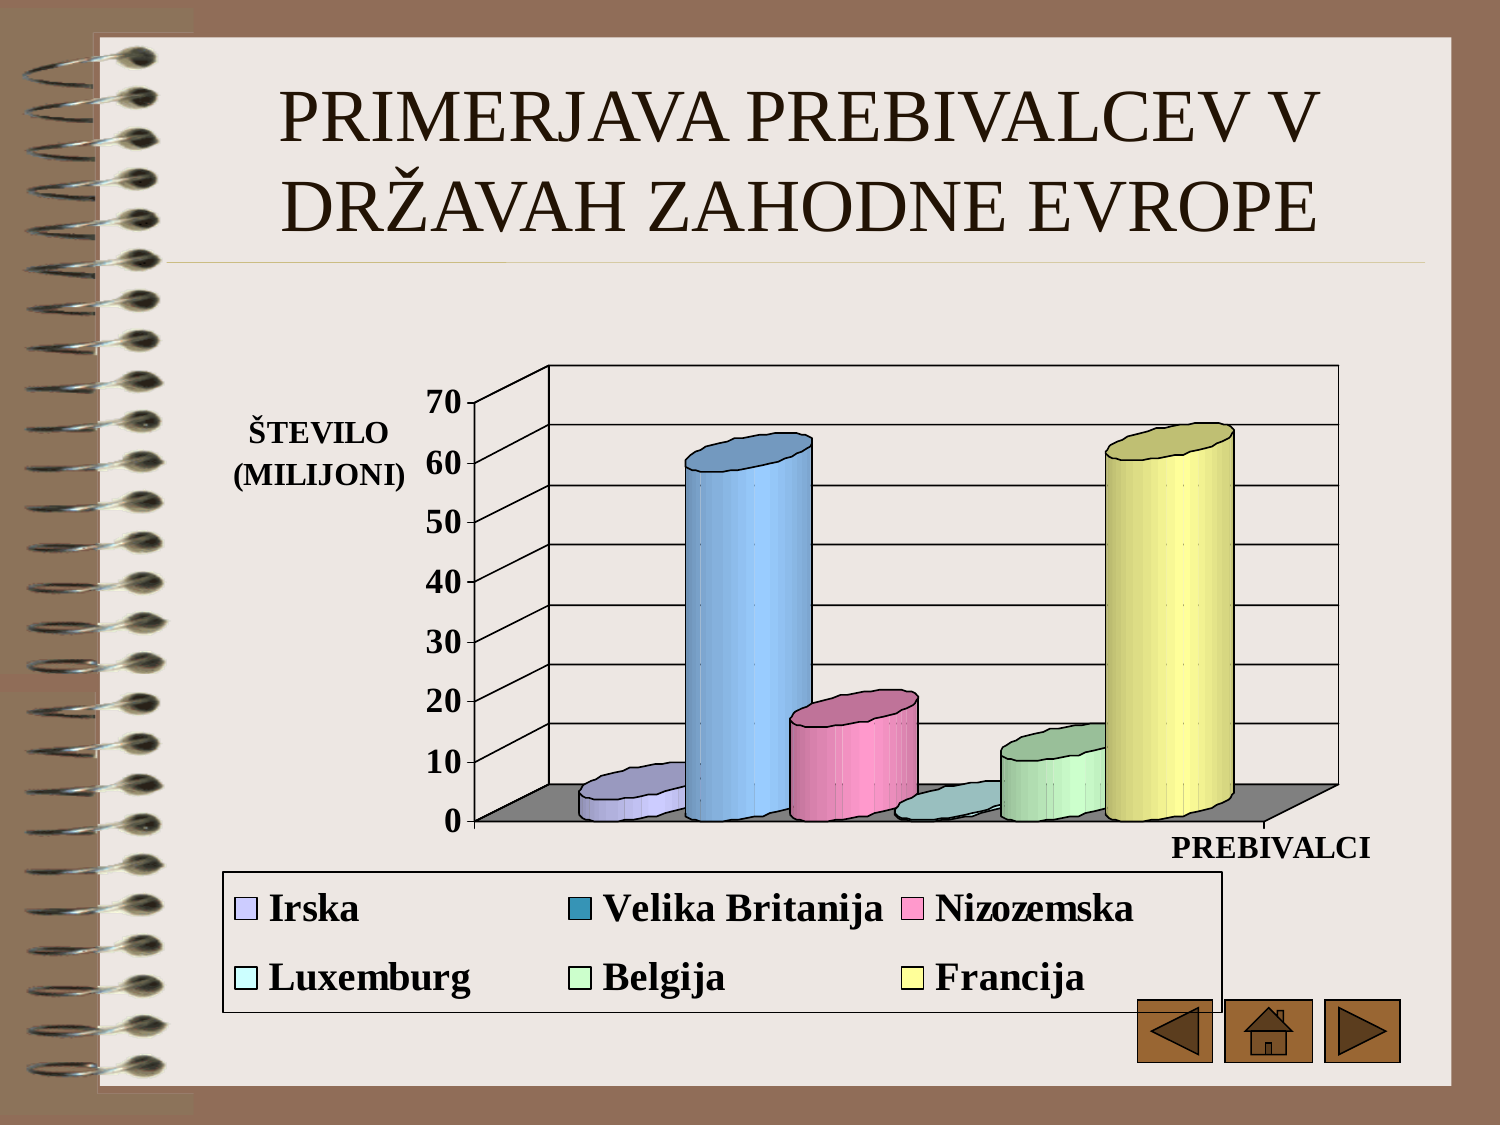

# PRIMERJAVA PREBIVALCEV V DRŽAVAH ZAHODNE EVROPE